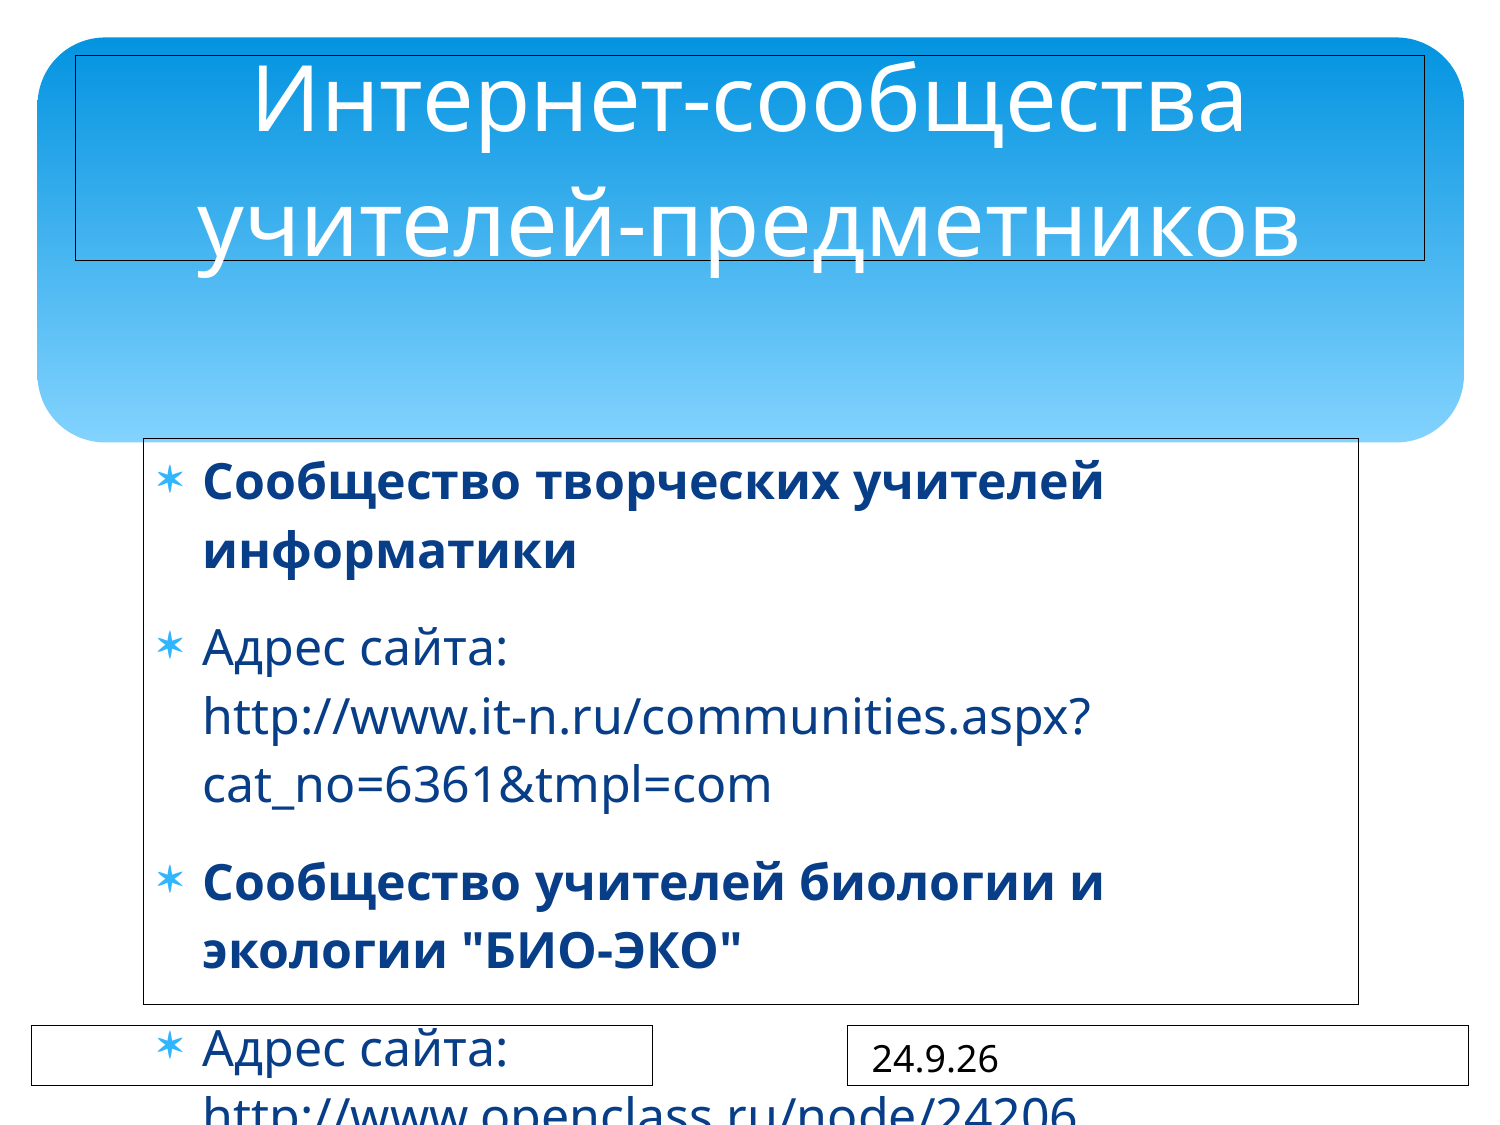

Интернет-сообщества учителей-предметников
# Сообщество творческих учителей информатики
Адрес сайта: http://www.it-n.ru/communities.aspx?cat_no=6361&tmpl=com
Сообщество учителей биологии и экологии "БИО-ЭКО"
Адрес сайта: http://www.openclass.ru/node/24206